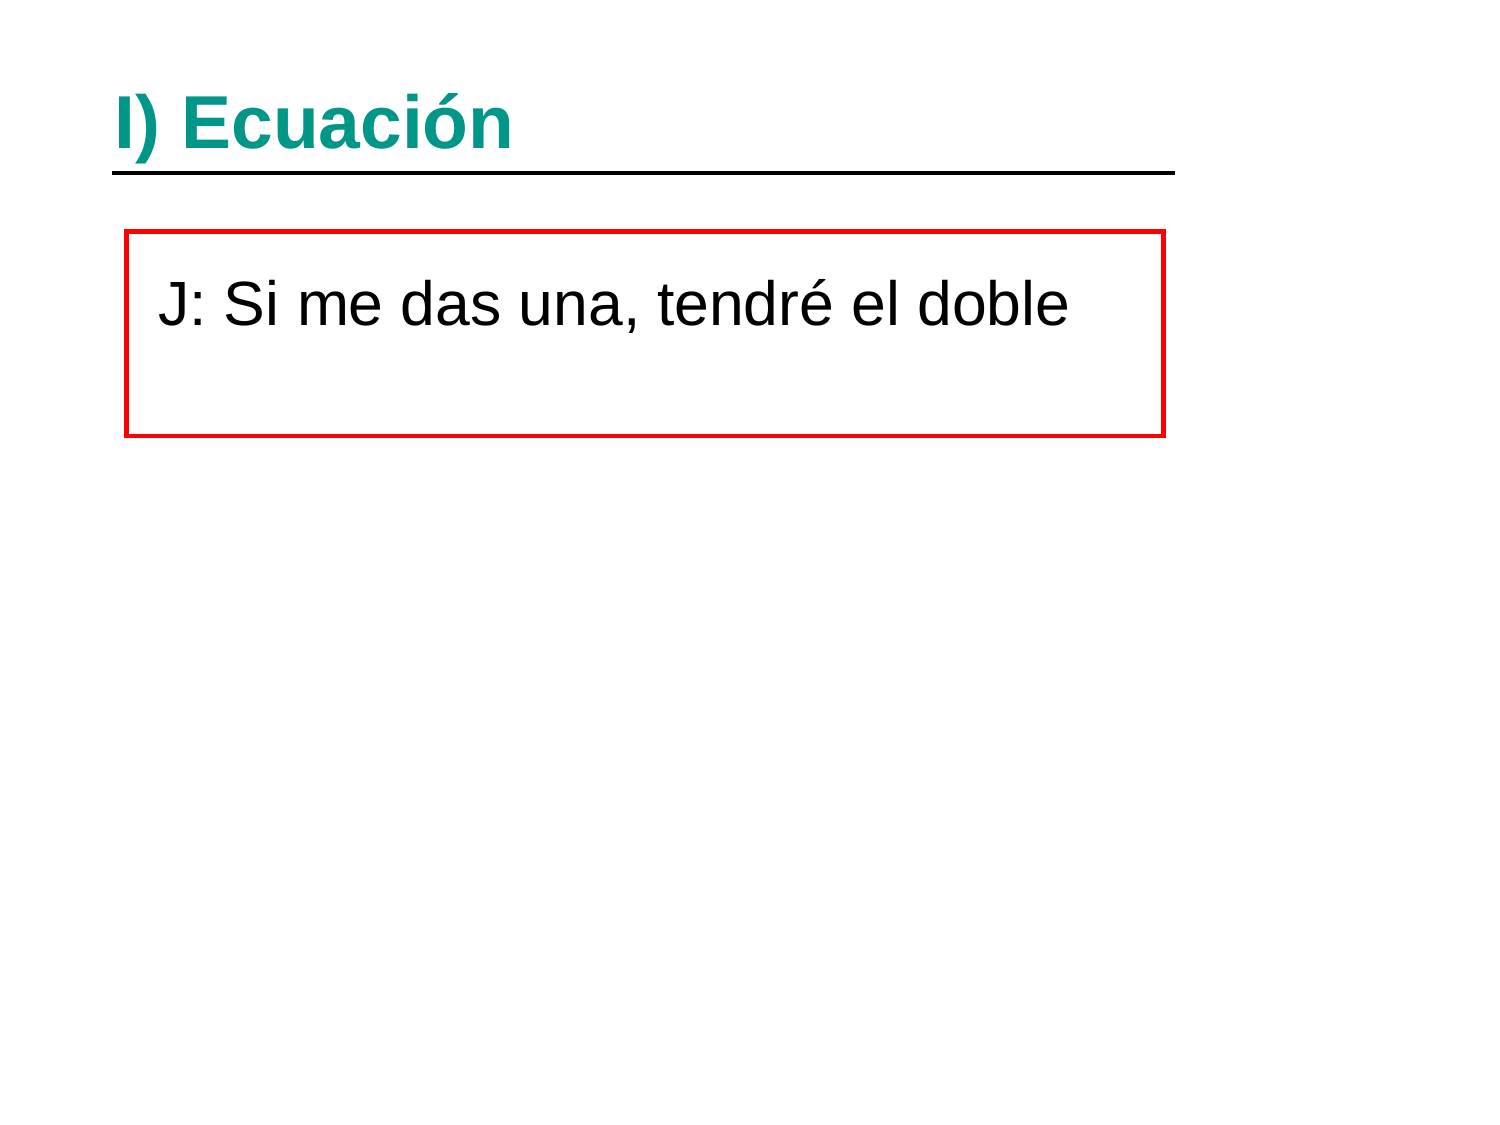

I) Ecuación
 J: Si me das una, tendré el doble